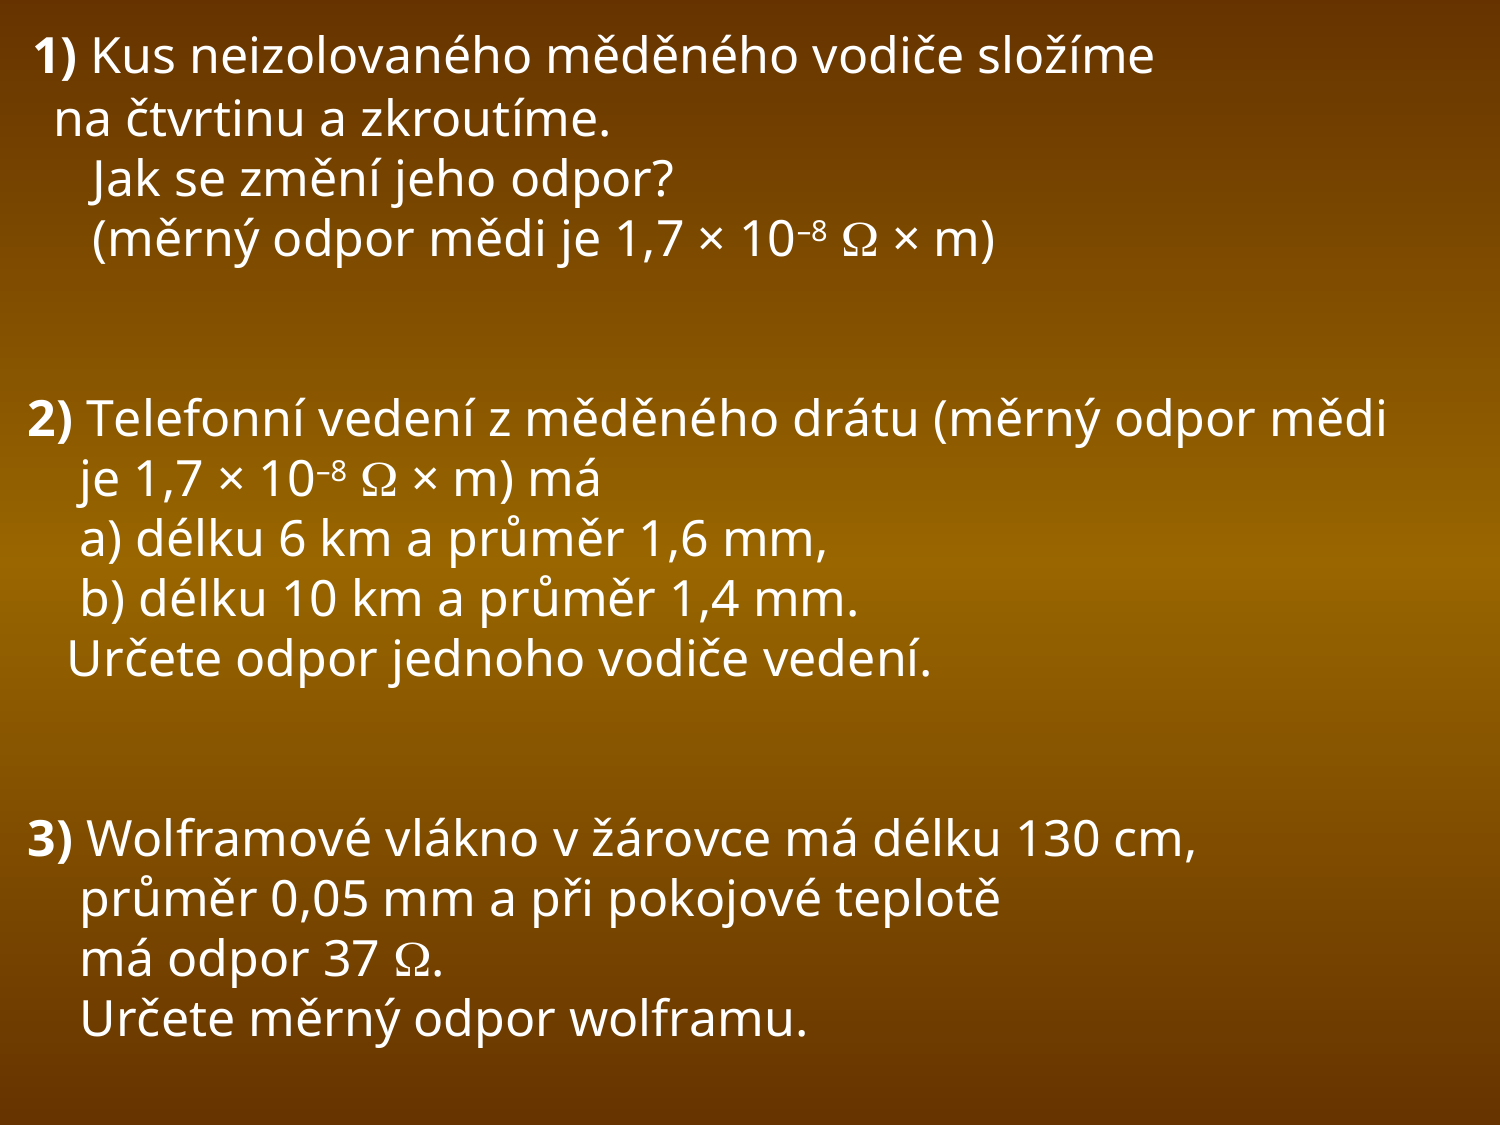

1) Kus neizolovaného měděného vodiče složíme
 na čtvrtinu a zkroutíme.
 Jak se změní jeho odpor?
 (měrný odpor mědi je 1,7 × 10–8  × m)
 2) Telefonní vedení z měděného drátu (měrný odpor mědi
 je 1,7 × 10–8  × m) má
 a) délku 6 km a průměr 1,6 mm,
 b) délku 10 km a průměr 1,4 mm.
 Určete odpor jednoho vodiče vedení.
 3) Wolframové vlákno v žárovce má délku 130 cm,
 průměr 0,05 mm a při pokojové teplotě
 má odpor 37 .
 Určete měrný odpor wolframu.